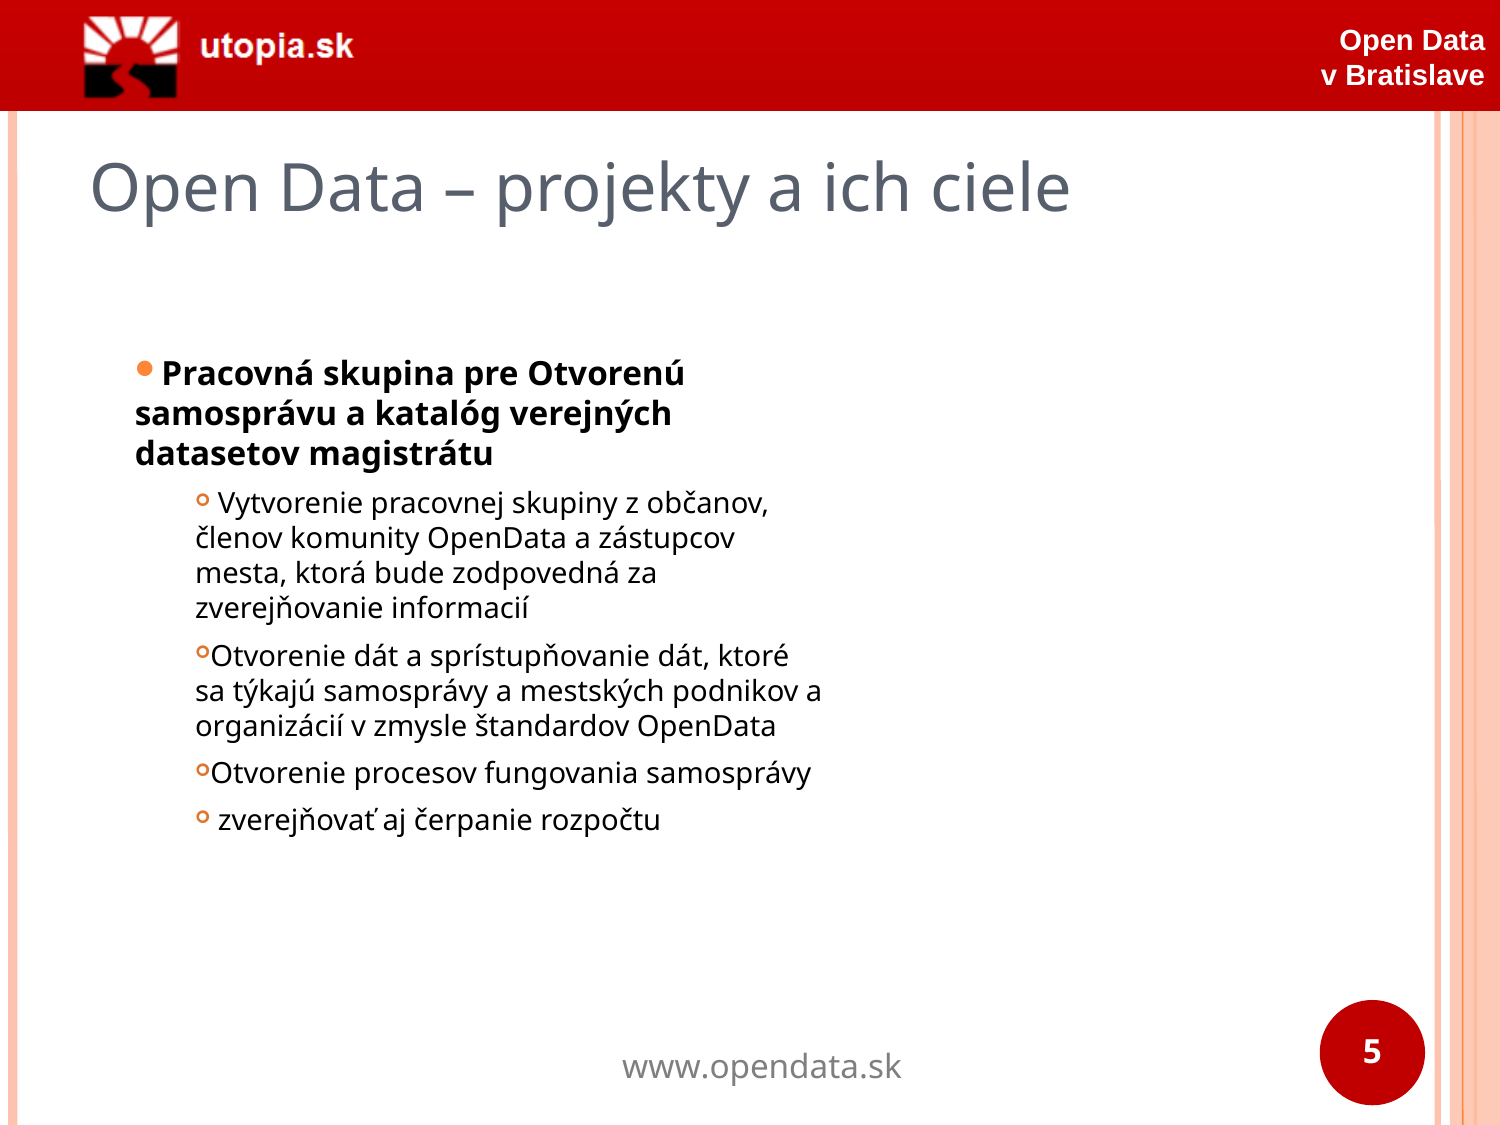

# Open Data – projekty a ich ciele
Pracovná skupina pre Otvorenú samosprávu a katalóg verejných datasetov magistrátu
 Vytvorenie pracovnej skupiny z občanov, členov komunity OpenData a zástupcov mesta, ktorá bude zodpovedná za zverejňovanie informacií
Otvorenie dát a sprístupňovanie dát, ktoré sa týkajú samosprávy a mestských podnikov a organizácií v zmysle štandardov OpenData
Otvorenie procesov fungovania samosprávy
 zverejňovať aj čerpanie rozpočtu